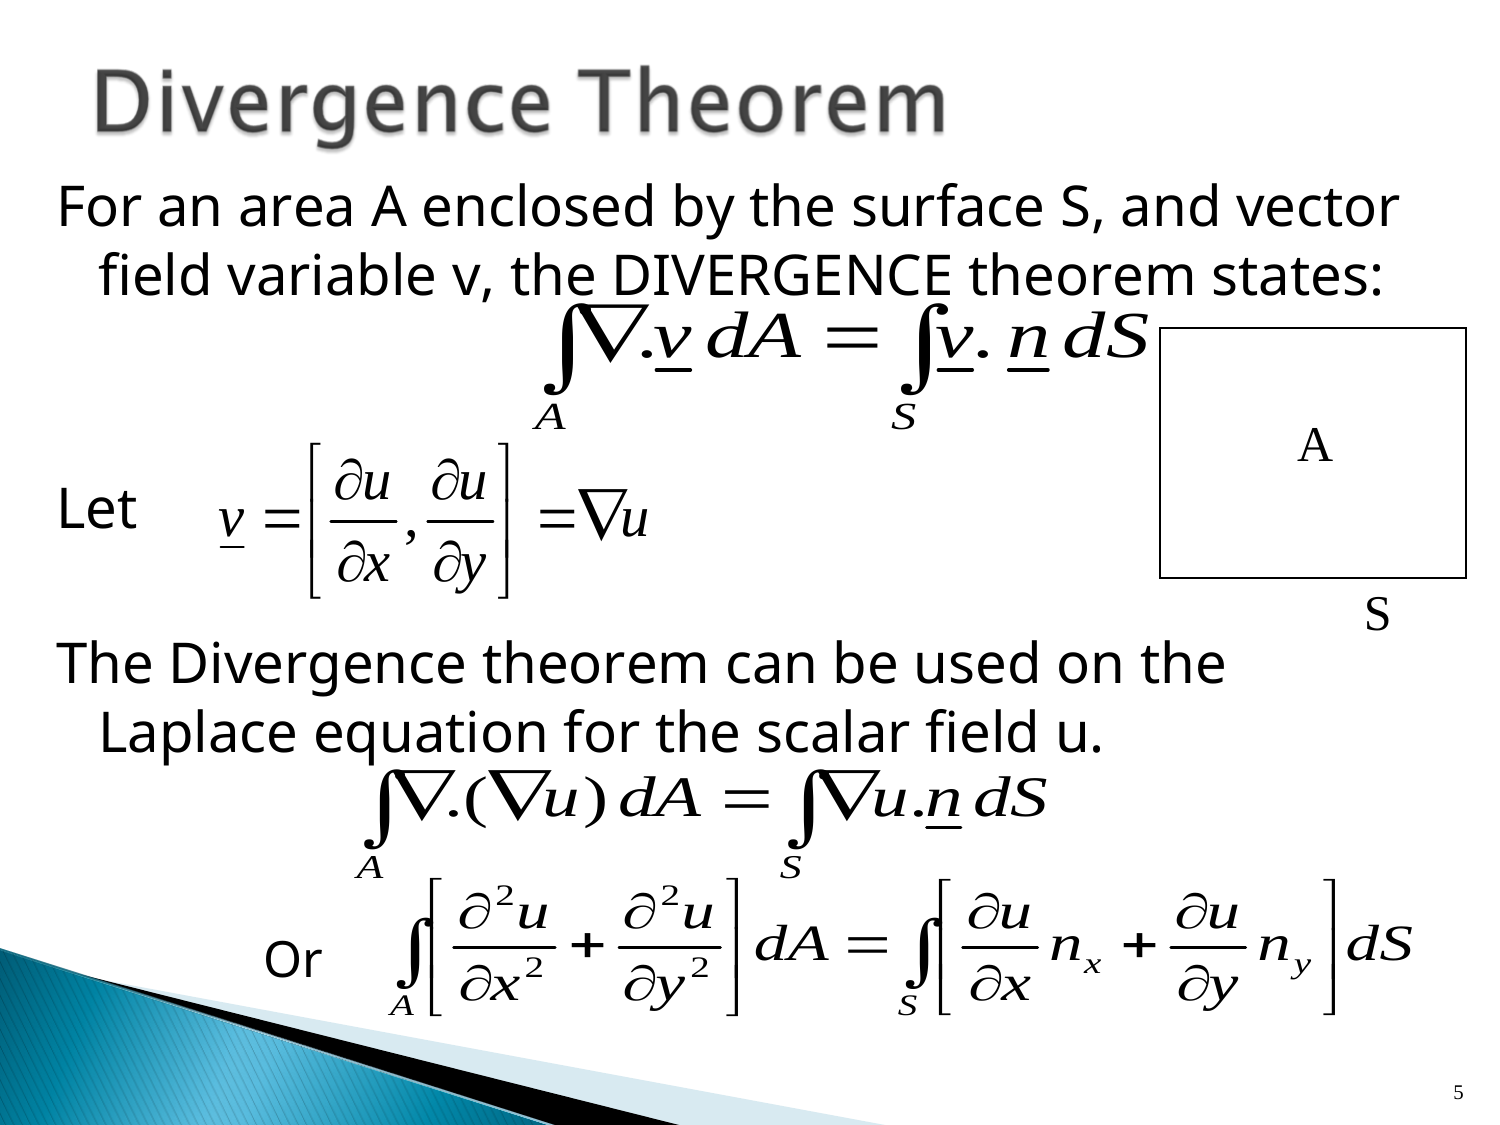

# For an area A enclosed by the surface S, and vector field variable v, the DIVERGENCE theorem states:
Let
The Divergence theorem can be used on the Laplace equation for the scalar field u.
	Or
A
S